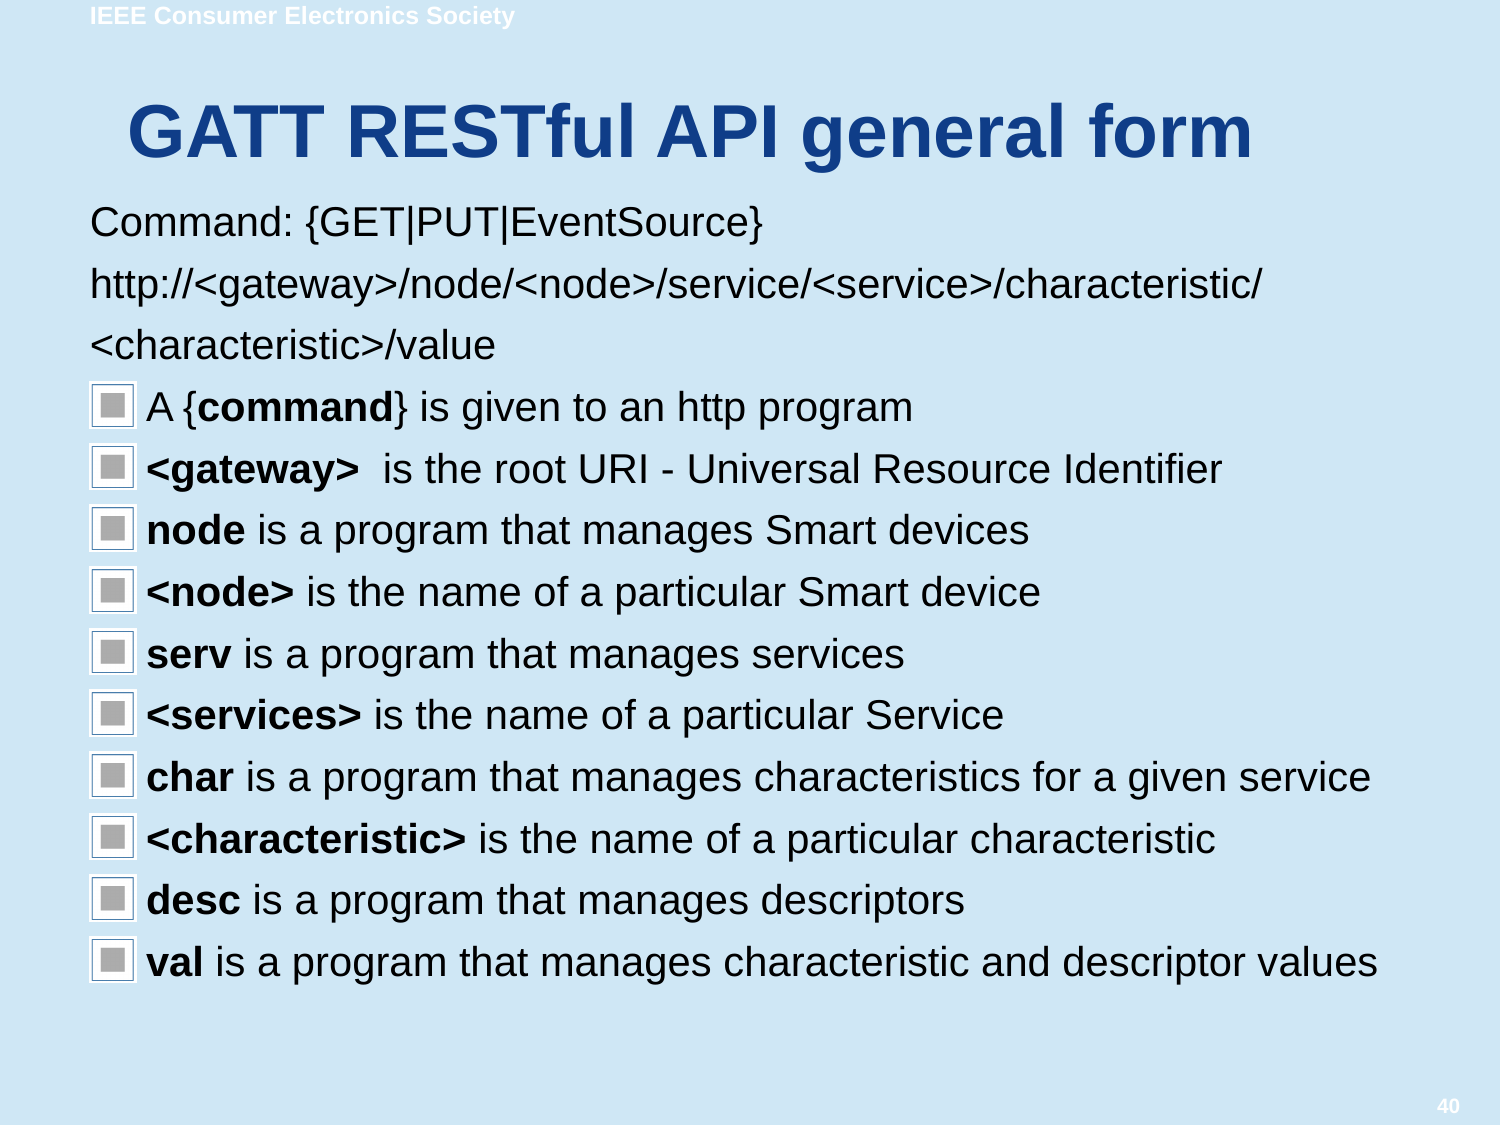

# GATT RESTful API general form
Command: {GET|PUT|EventSource}
http://<gateway>/node/<node>/service/<service>/characteristic/
<characteristic>/value
A {command} is given to an http program
<gateway> is the root URI - Universal Resource Identifier
node is a program that manages Smart devices
<node> is the name of a particular Smart device
serv is a program that manages services
<services> is the name of a particular Service
char is a program that manages characteristics for a given service
<characteristic> is the name of a particular characteristic
desc is a program that manages descriptors
val is a program that manages characteristic and descriptor values